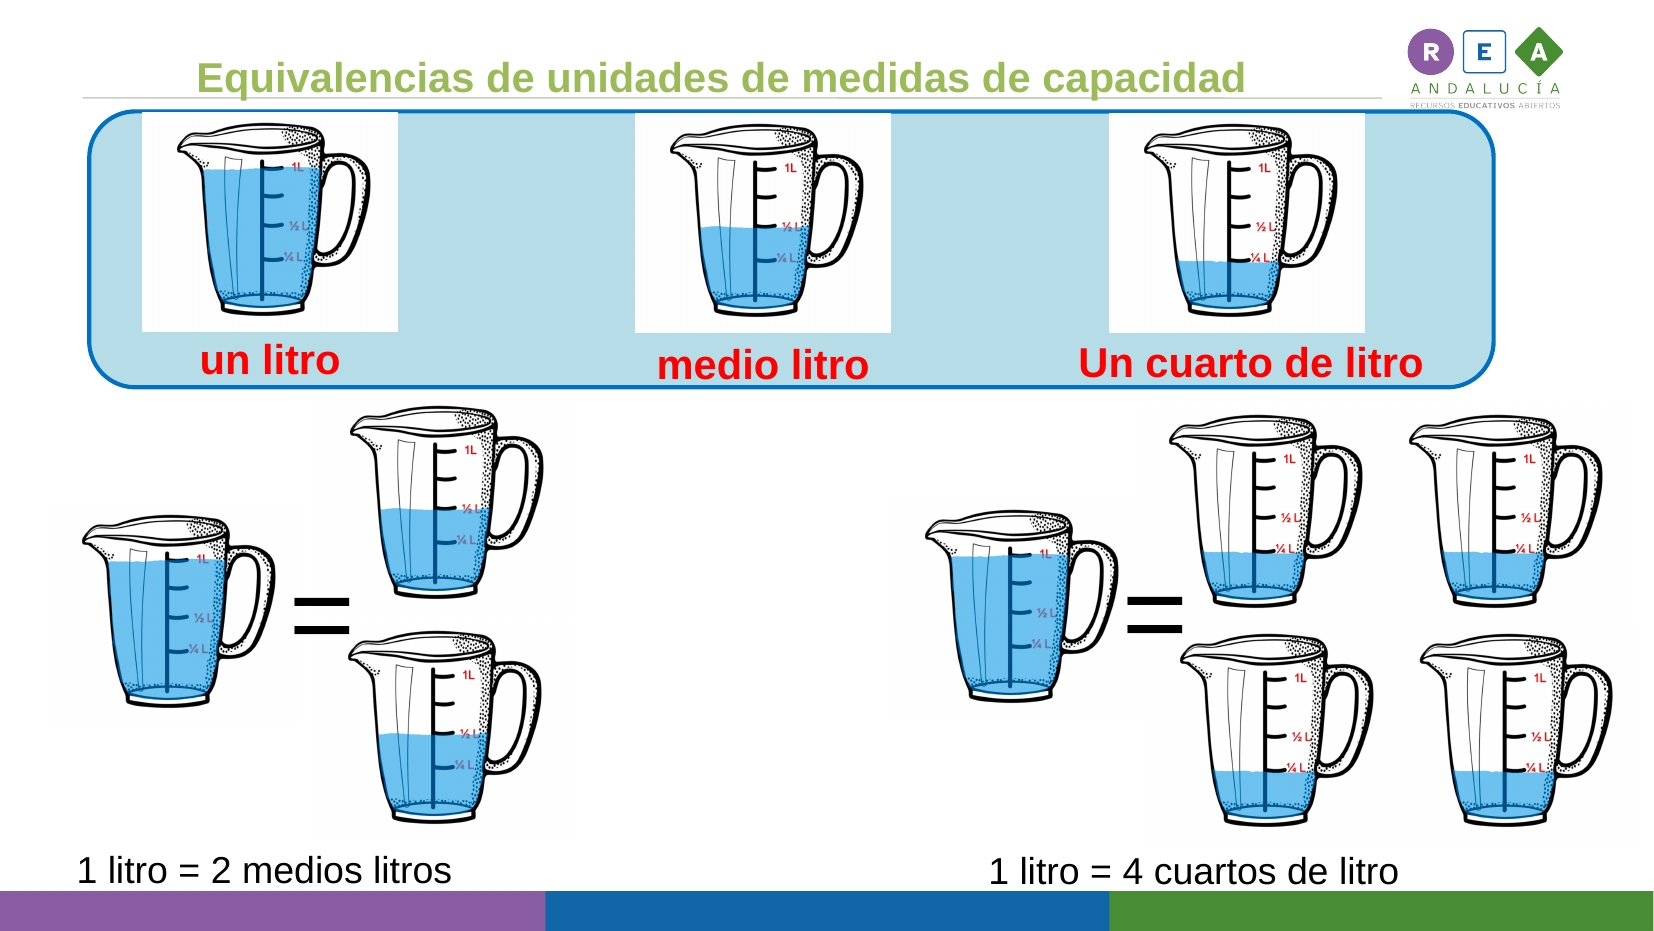

Equivalencias de unidades de medidas de capacidad
un litro
Un cuarto de litro
medio litro
=
=
1 litro = 2 medios litros
1 litro = 4 cuartos de litro